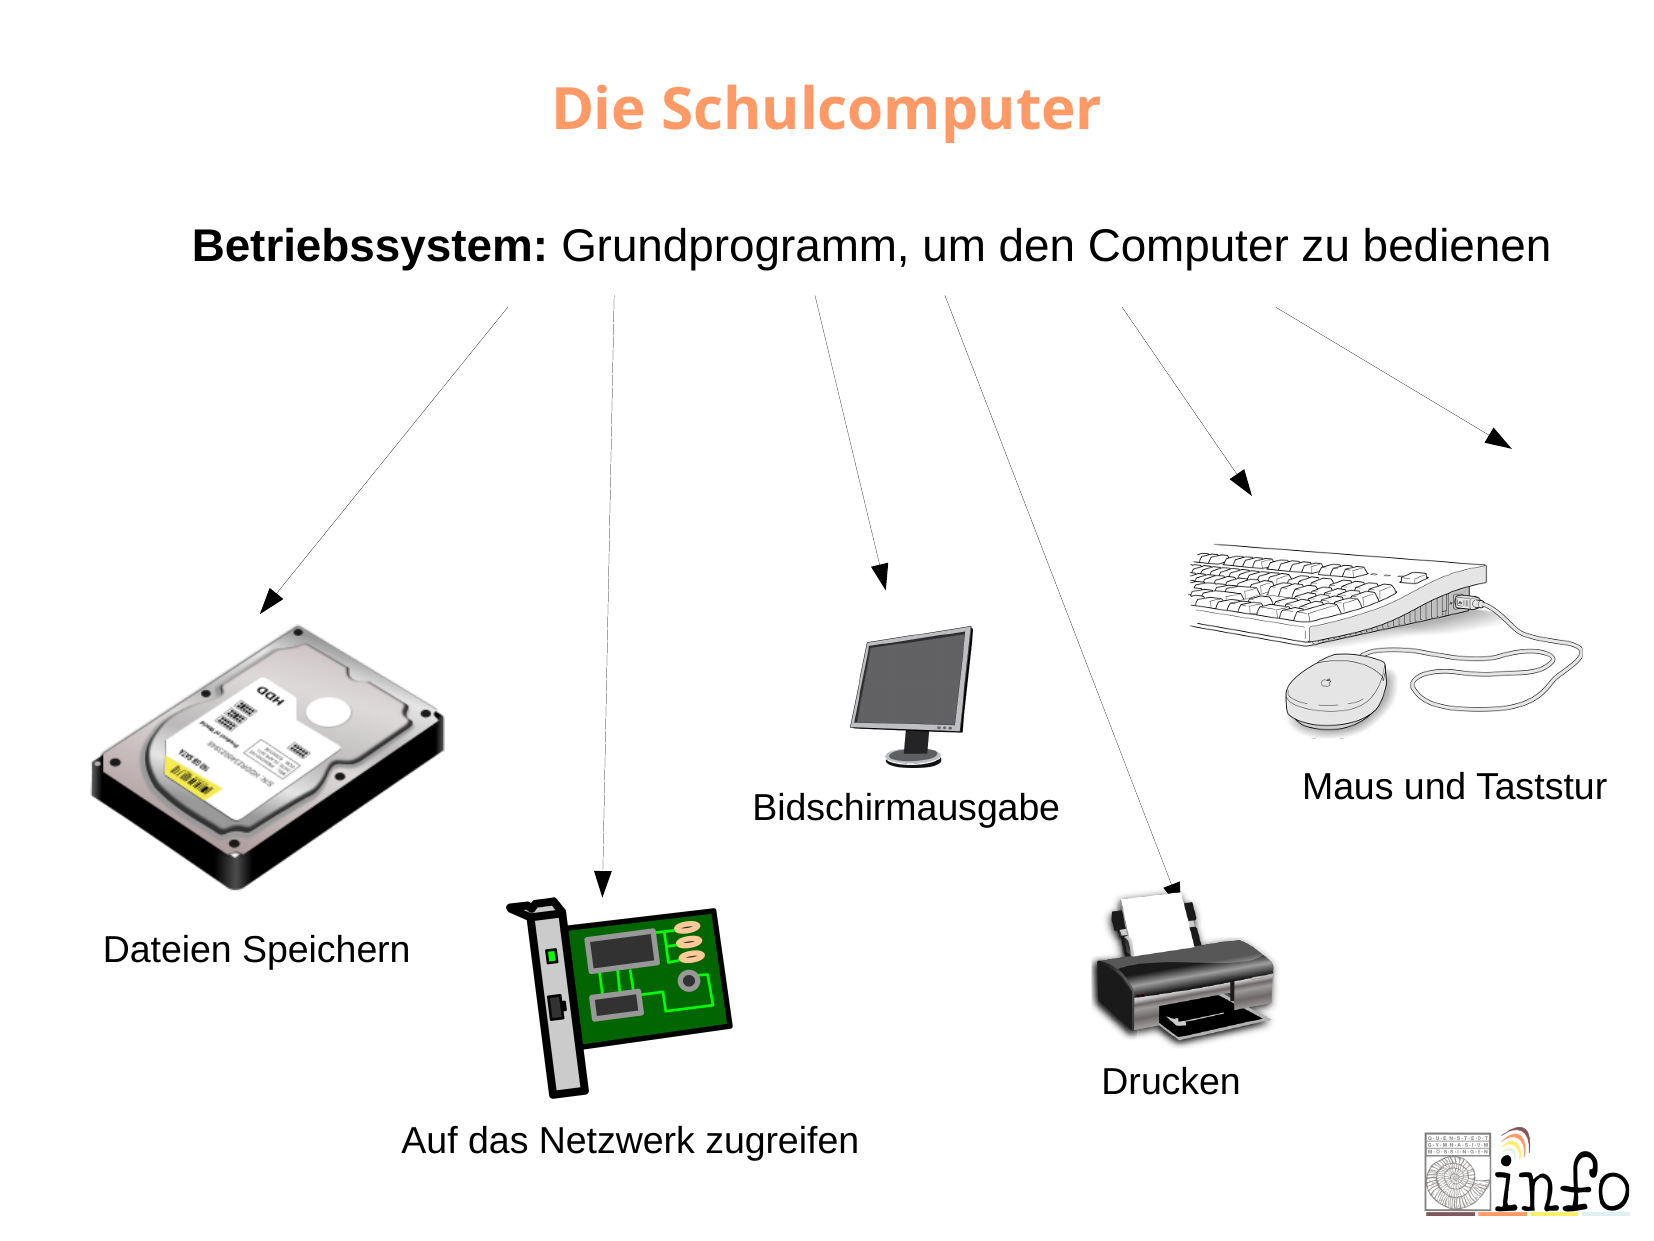

# Die Schulcomputer
Betriebssystem: Grundprogramm, um den Computer zu bedienen
Maus und Taststur
Bidschirmausgabe
Dateien Speichern
Drucken
Auf das Netzwerk zugreifen